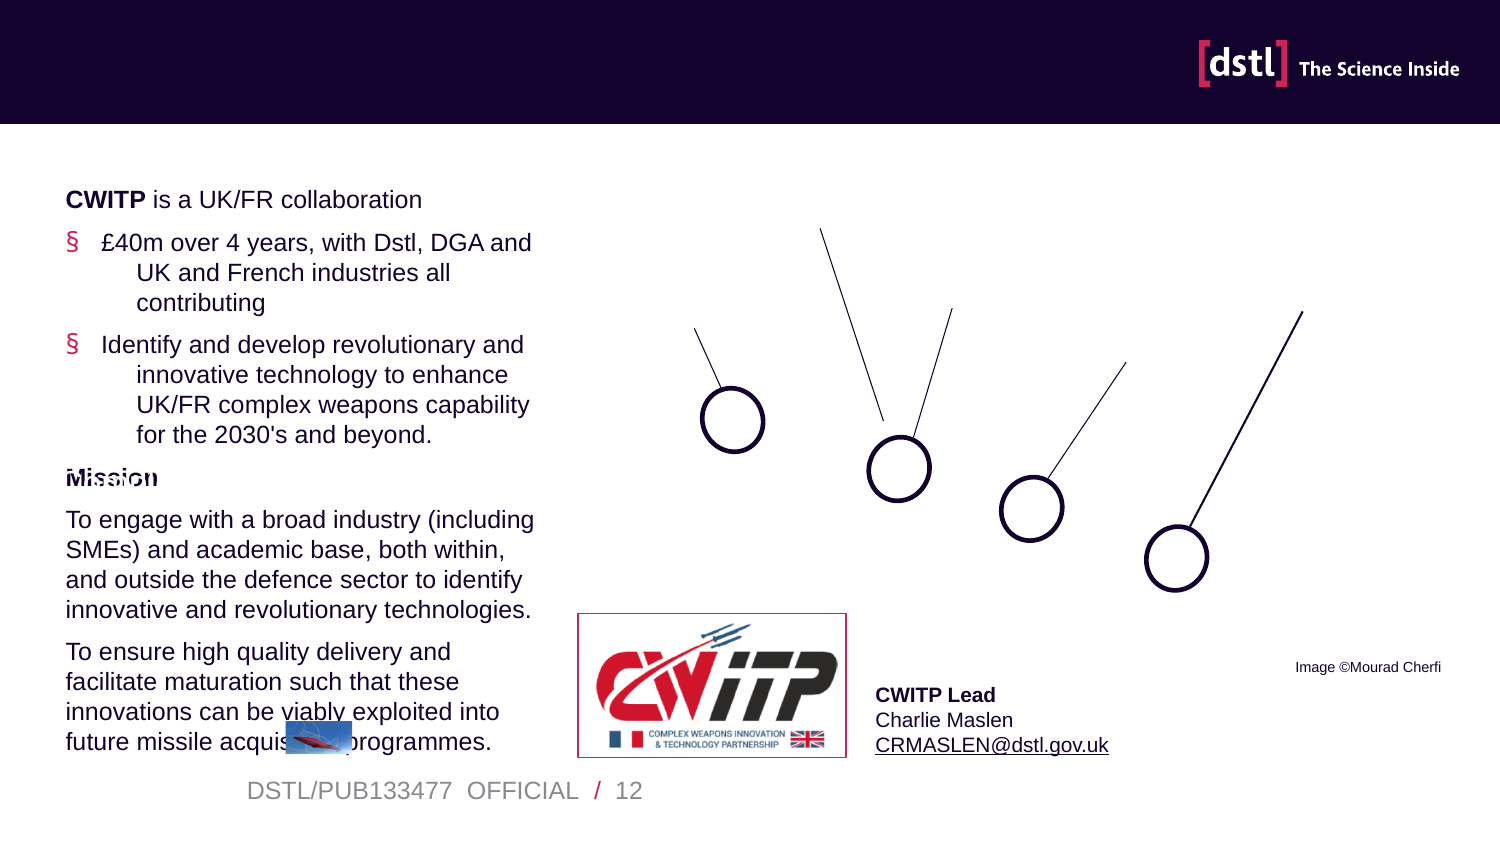

# Complex Weapons Innovation and Technology Partnership (CW ITP)
CWITP is a UK/FR collaboration
£40m over 4 years, with Dstl, DGA and UK and French industries all contributing
Identify and develop revolutionary and innovative technology to enhance UK/FR complex weapons capability for the 2030's and beyond.
Mission
To engage with a broad industry (including SMEs) and academic base, both within, and outside the defence sector to identify innovative and revolutionary technologies.
To ensure high quality delivery and facilitate maturation such that these innovations can be viably exploited into future missile acquisition programmes.
Mission Systems & Algorithms
Materials, Structures & Electronics
Lethal Package
Seekers
Propulsion
Image ©Mourad Cherfi
CWITP Lead
Charlie Maslen
CRMASLEN@dstl.gov.uk
DSTL/PUB133477 OFFICIAL /